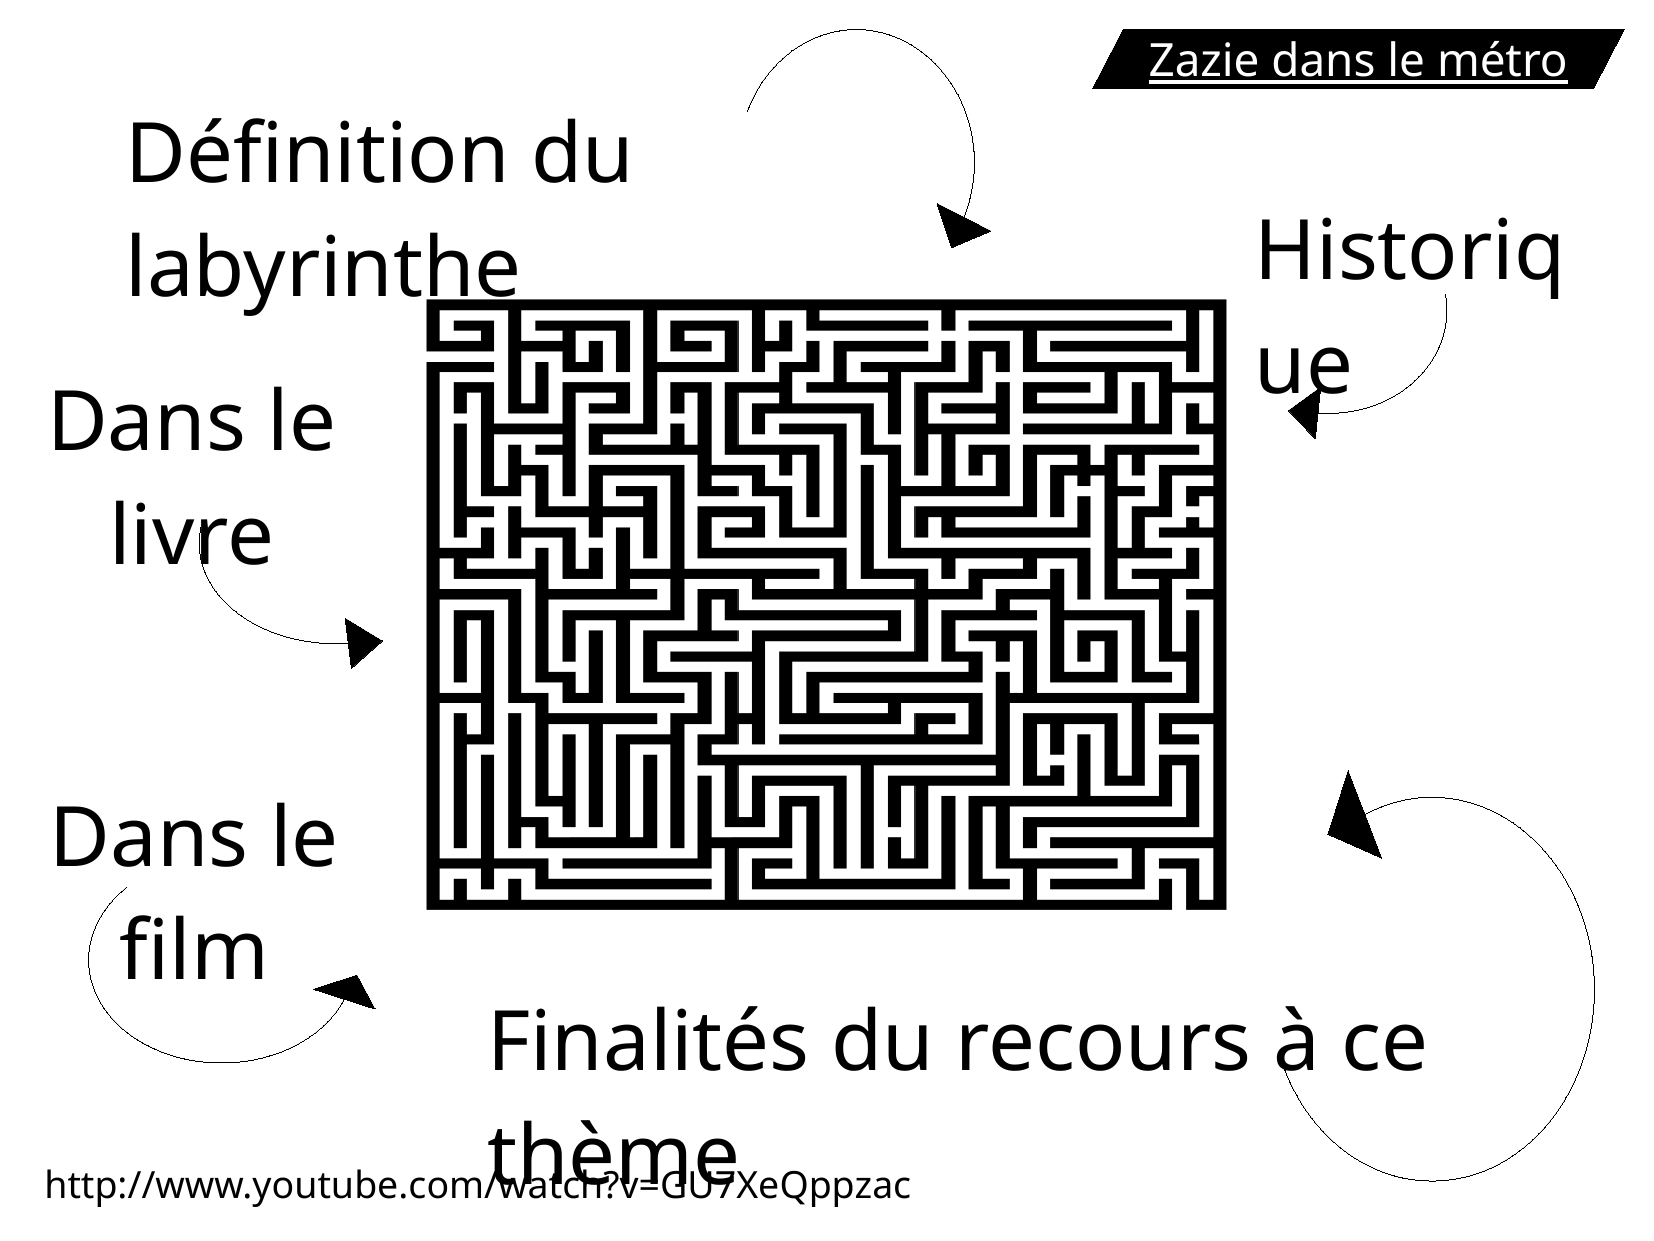

Zazie dans le métro
Définition du labyrinthe
Historique
Dans le livre
Dans le film
Finalités du recours à ce thème
http://www.youtube.com/watch?v=GU7XeQppzac